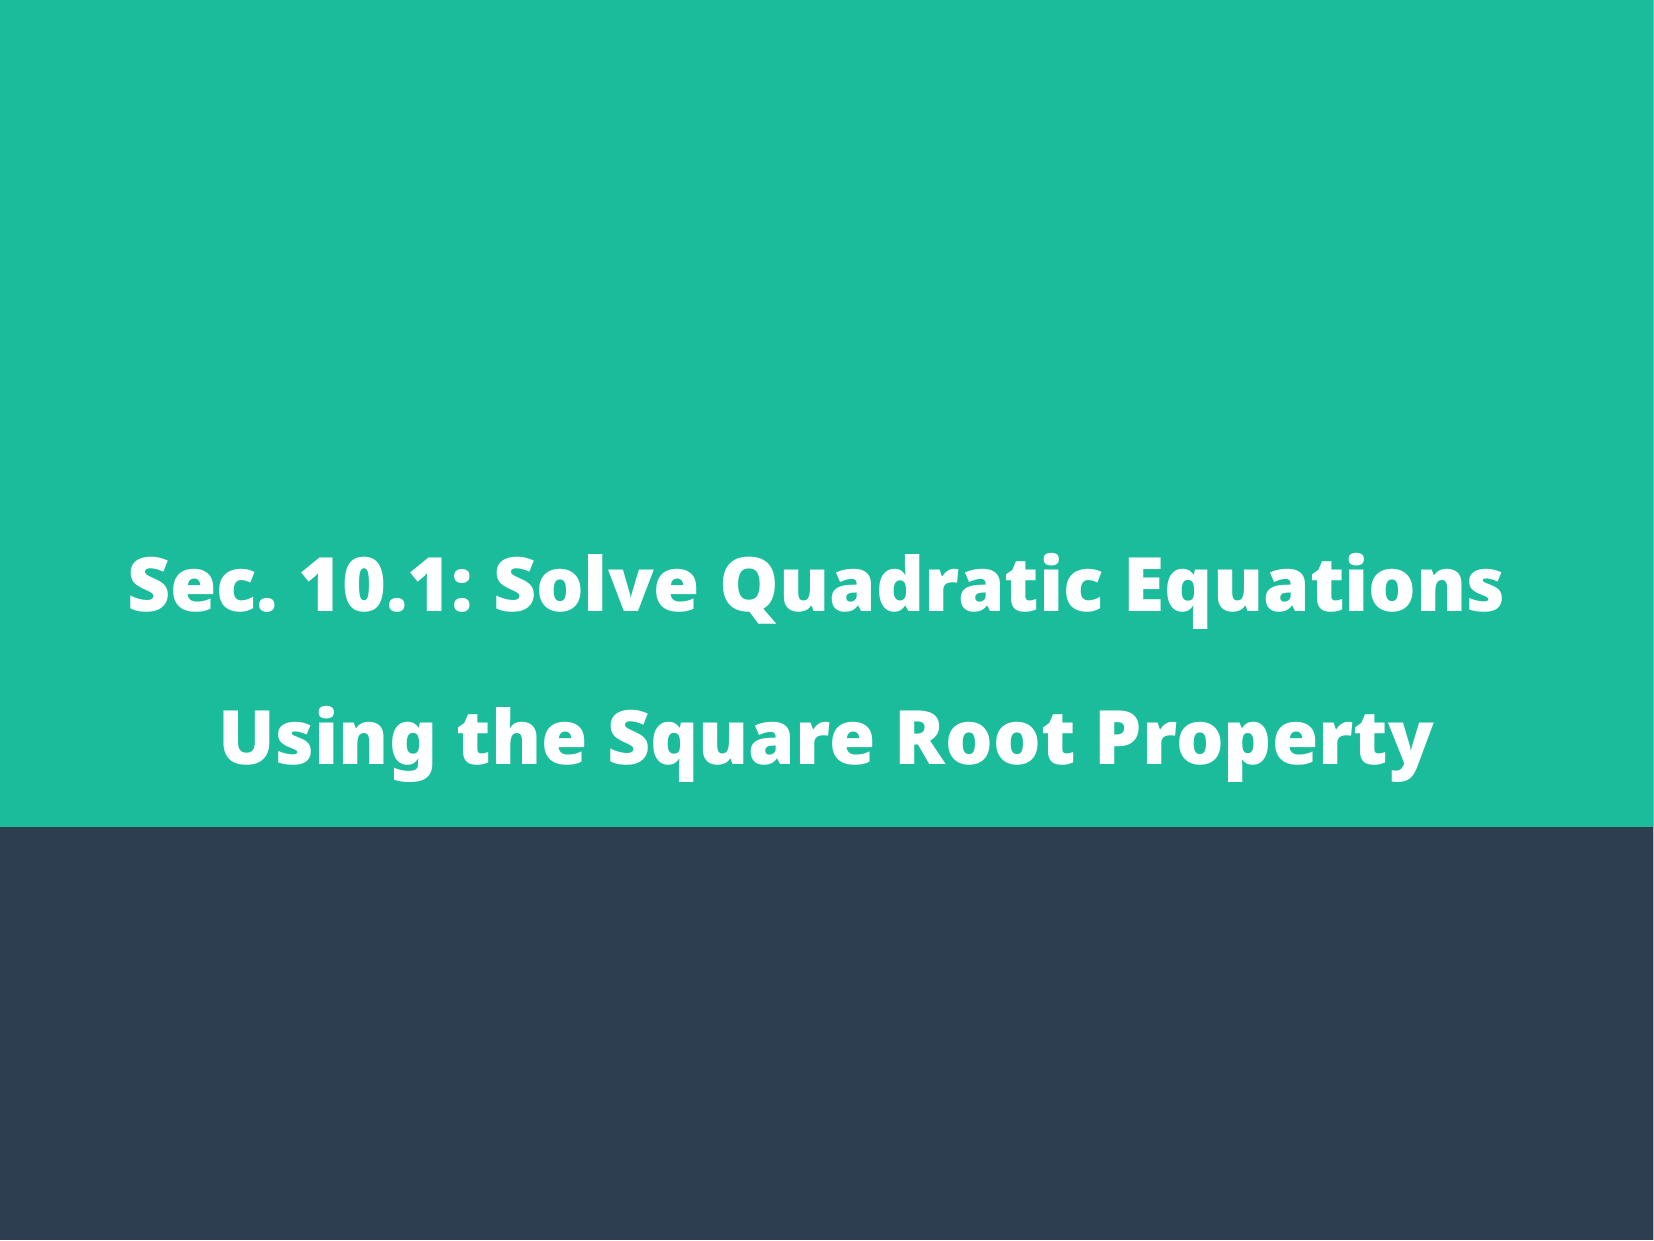

# Sec. 10.1: Solve Quadratic Equations Using the Square Root Property